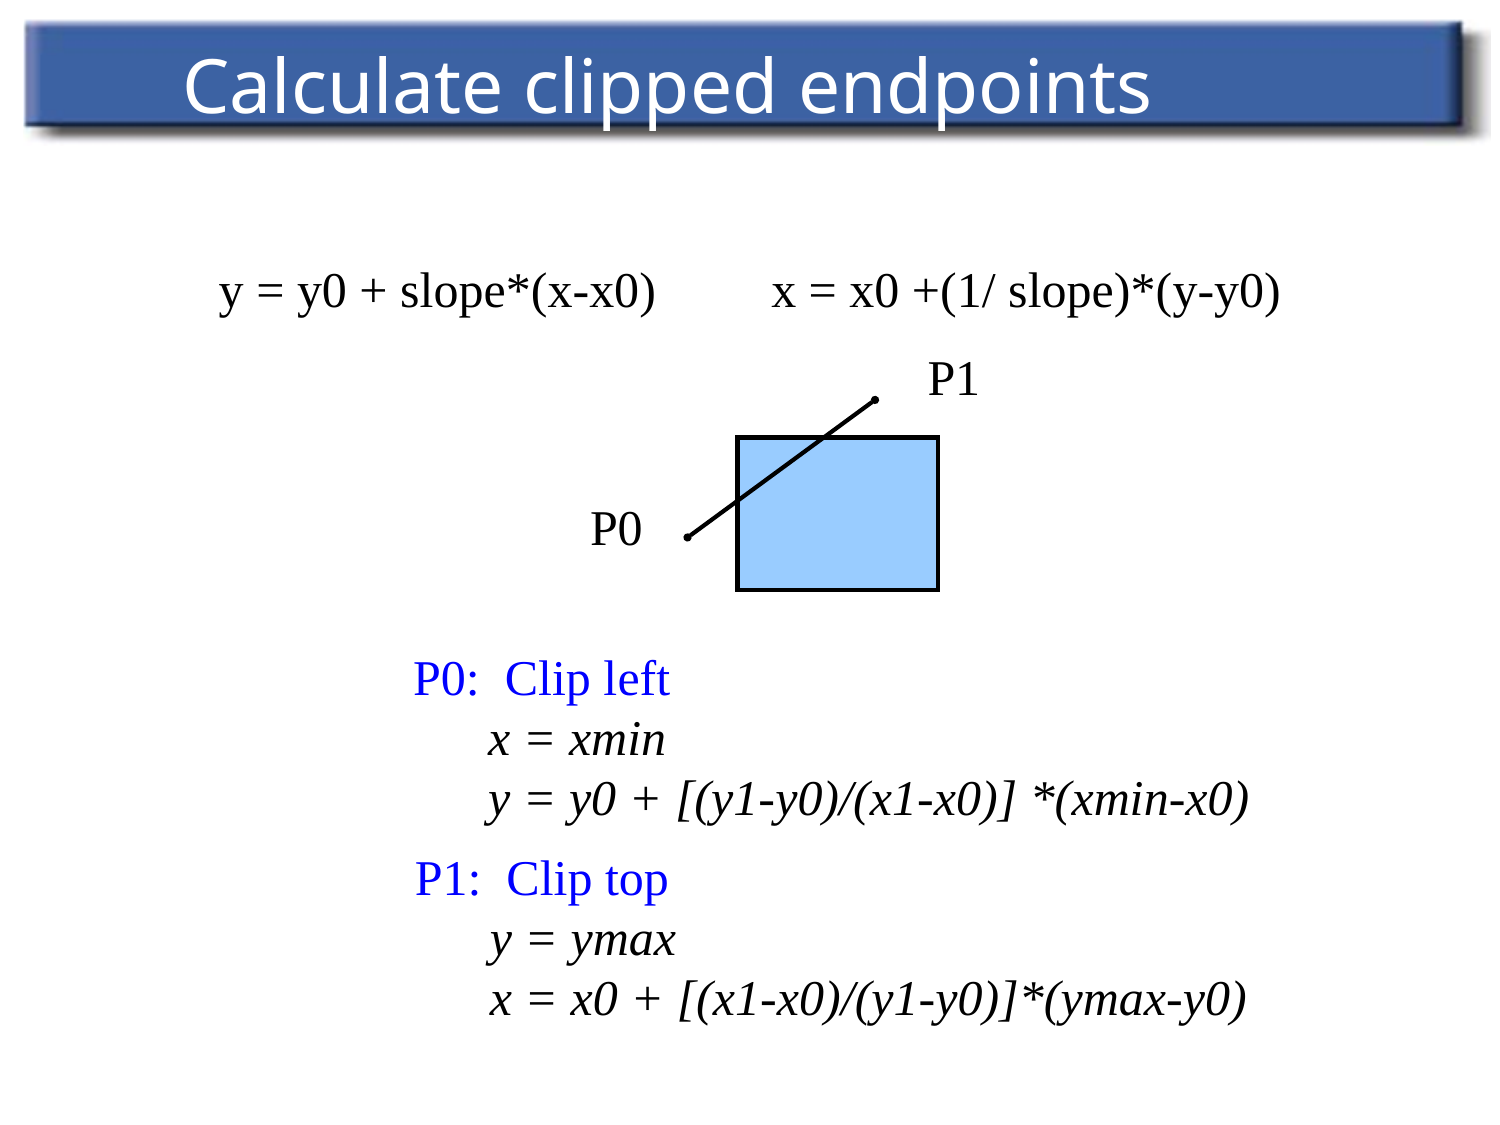

Calculate clipped endpoints
y = y0 + slope*(x-x0)
x = x0 +(1/ slope)*(y-y0)
P1
P0
P0: Clip left
	x = xmin
	y = y0 + [(y1-y0)/(x1-x0)] *(xmin-x0)
P1: Clip top
	y = ymax
	x = x0 + [(x1-x0)/(y1-y0)]*(ymax-y0)